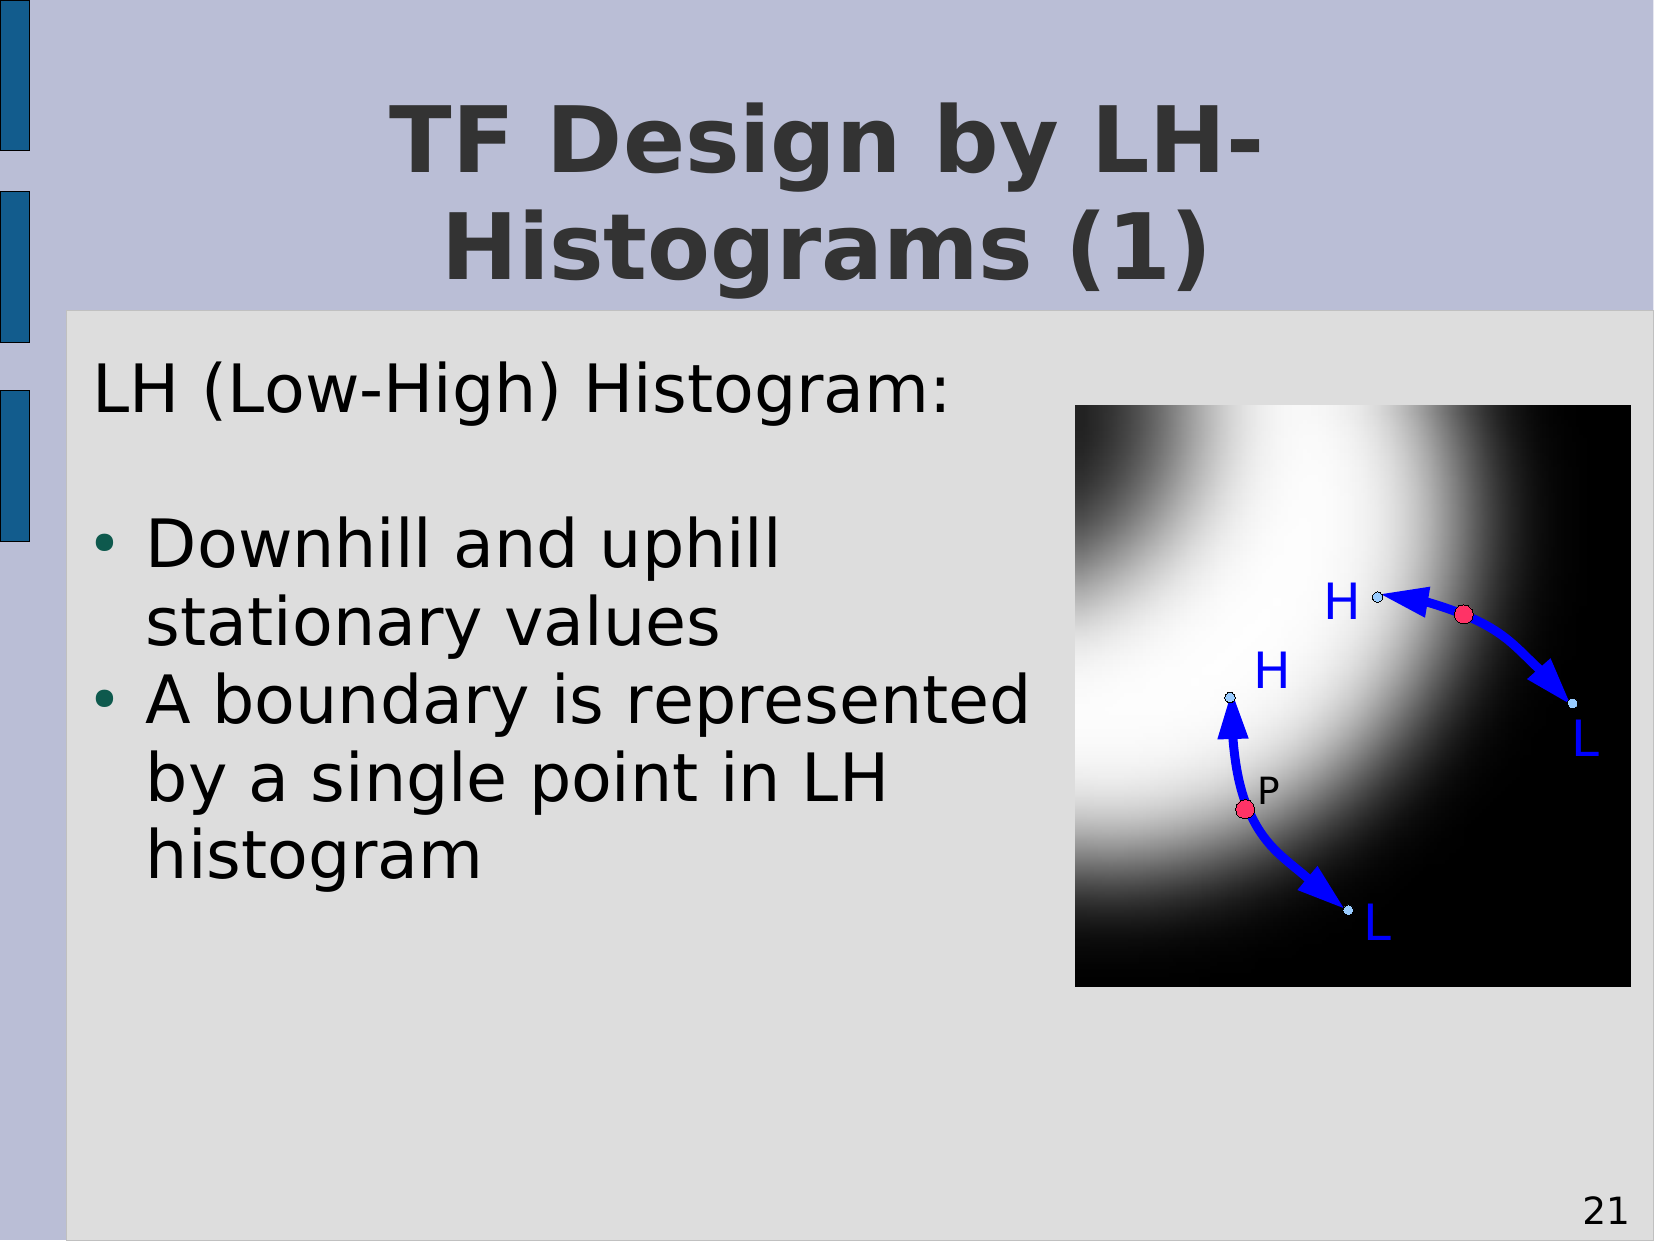

# TF Design by LH-Histograms (1)
LH (Low-High) Histogram:
Downhill and uphill stationary values
A boundary is represented by a single point in LH histogram
H
H
L
P
L